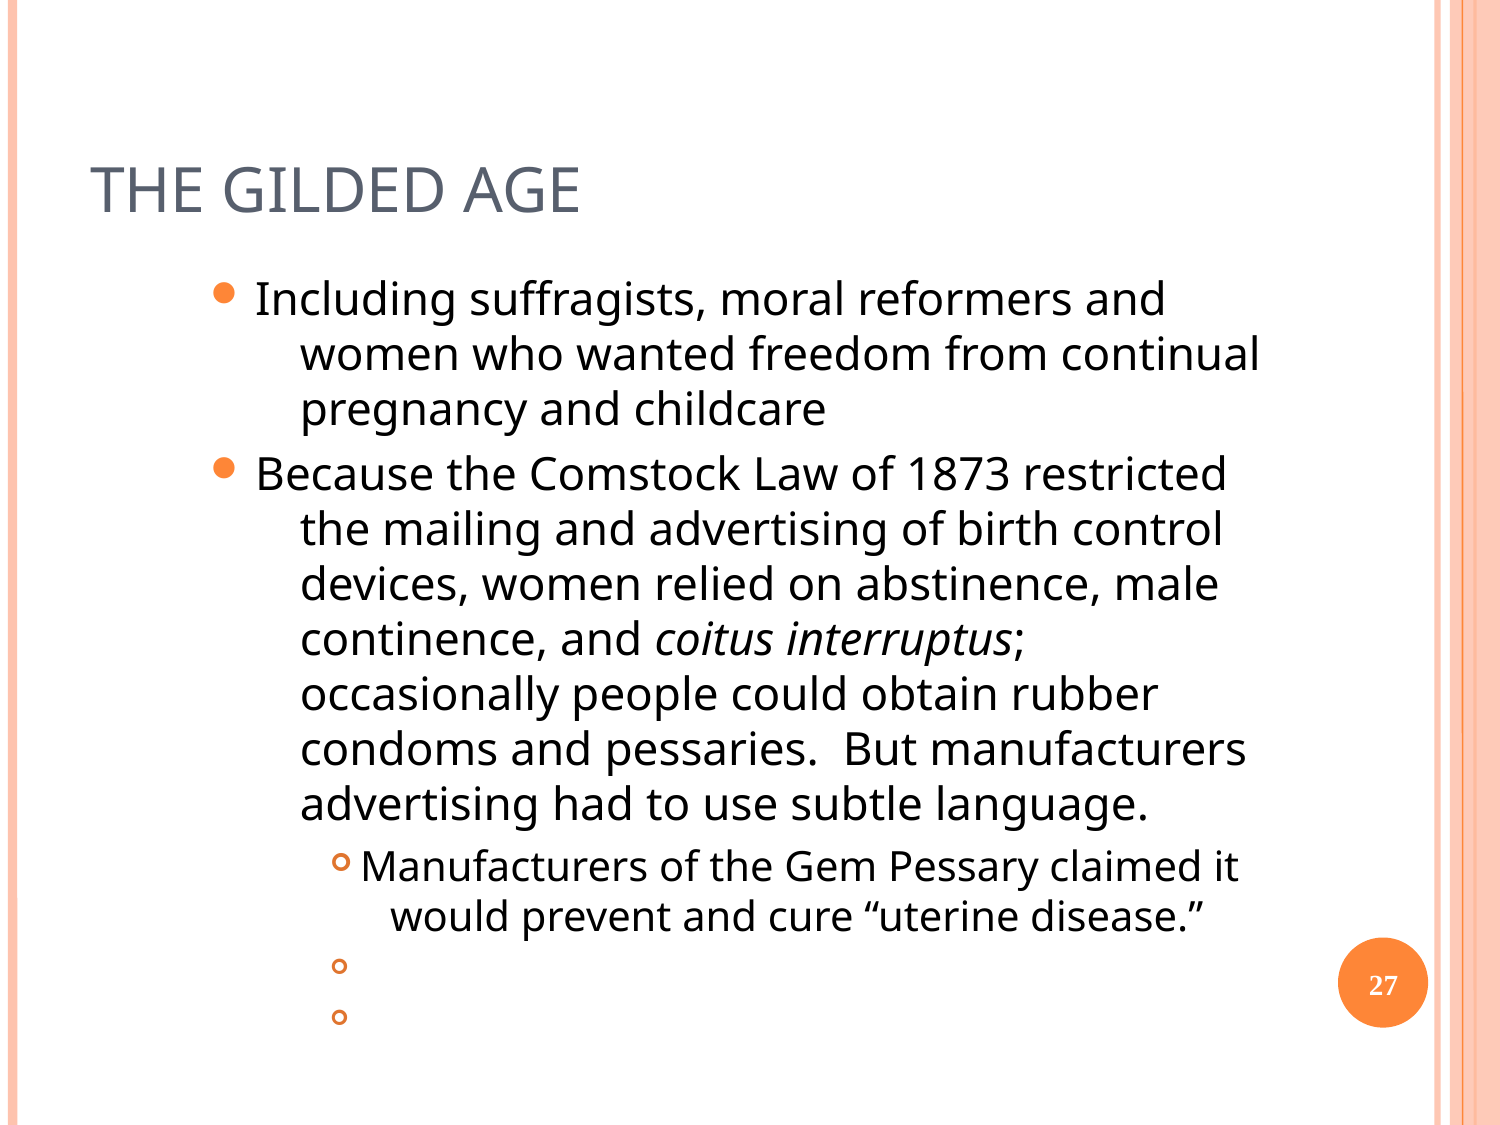

# The Gilded Age
Including suffragists, moral reformers and women who wanted freedom from continual pregnancy and childcare
Because the Comstock Law of 1873 restricted the mailing and advertising of birth control devices, women relied on abstinence, male continence, and coitus interruptus; occasionally people could obtain rubber condoms and pessaries. But manufacturers advertising had to use subtle language.
Manufacturers of the Gem Pessary claimed it would prevent and cure “uterine disease.”